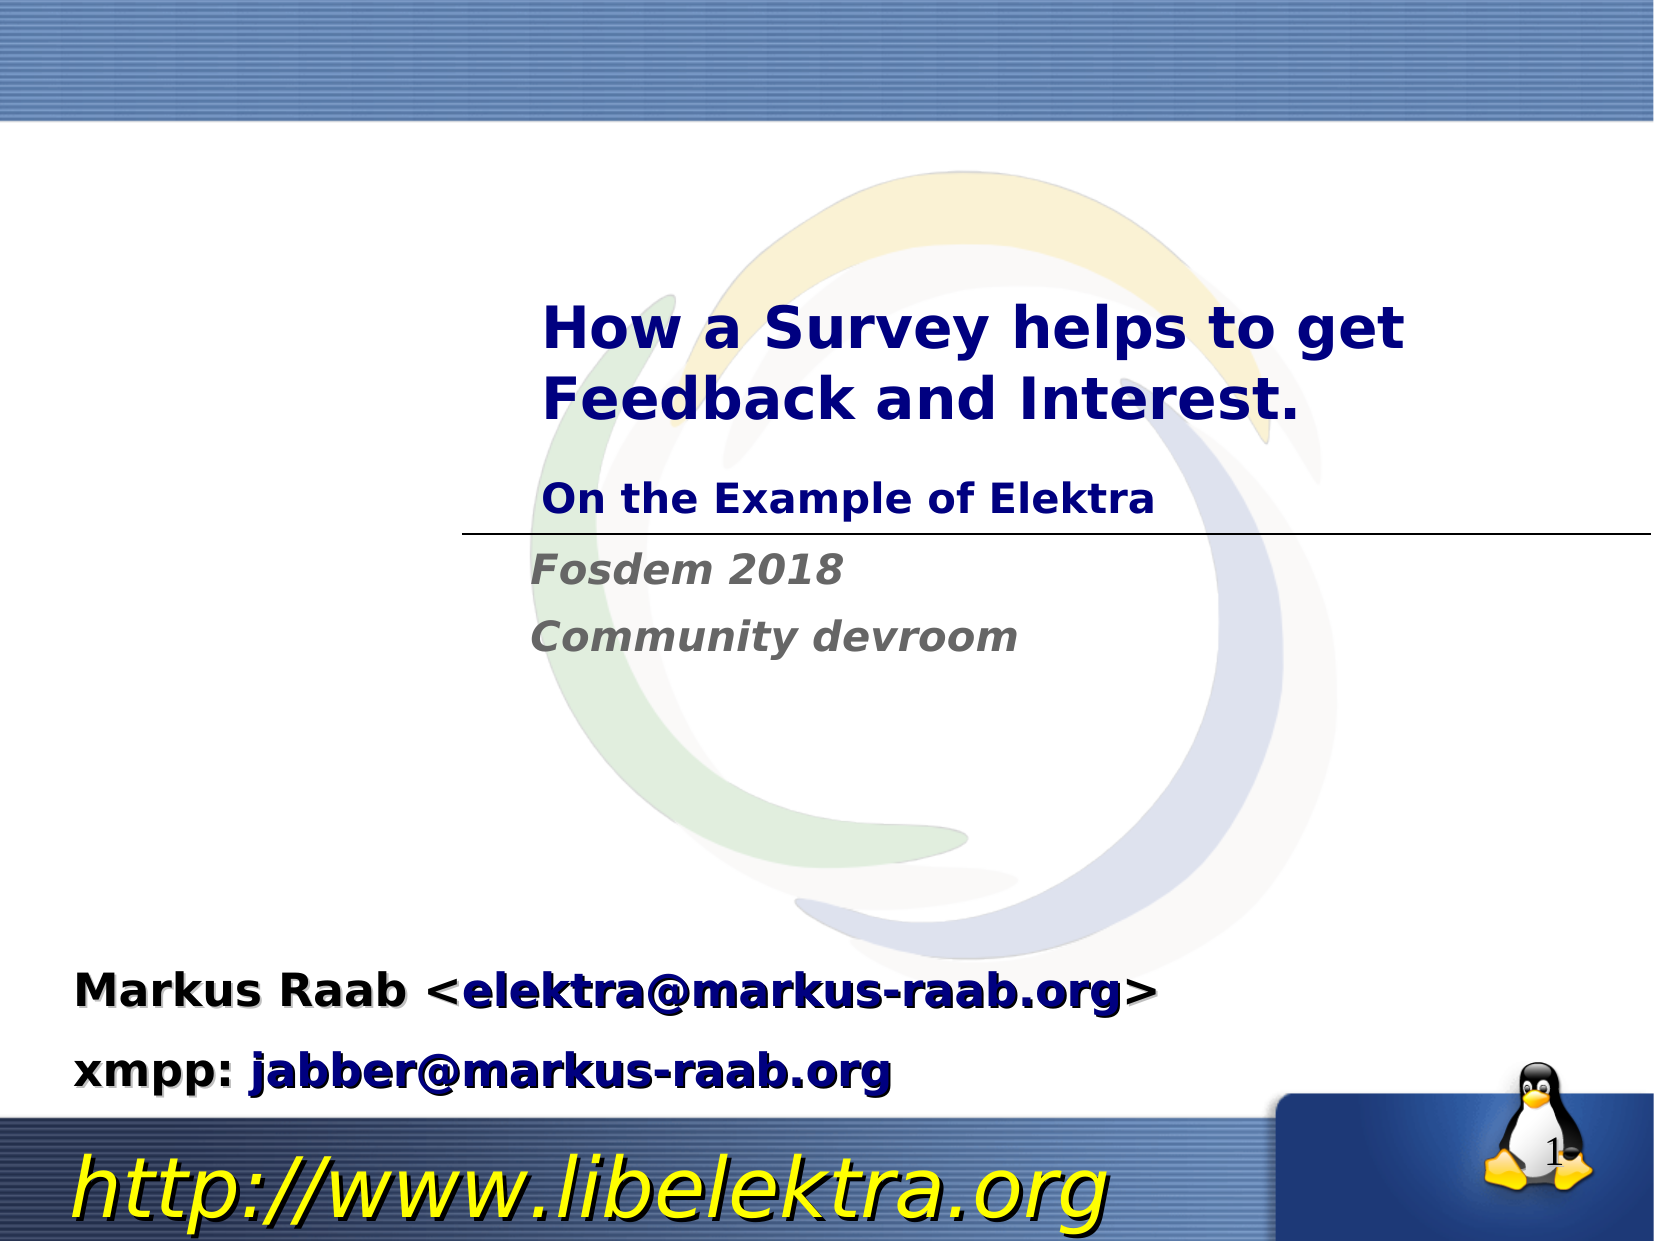

How a Survey helps to get Feedback and Interest.
On the Example of Elektra
Fosdem 2018
Community devroom
Markus Raab <elektra@markus-raab.org>
xmpp: jabber@markus-raab.org